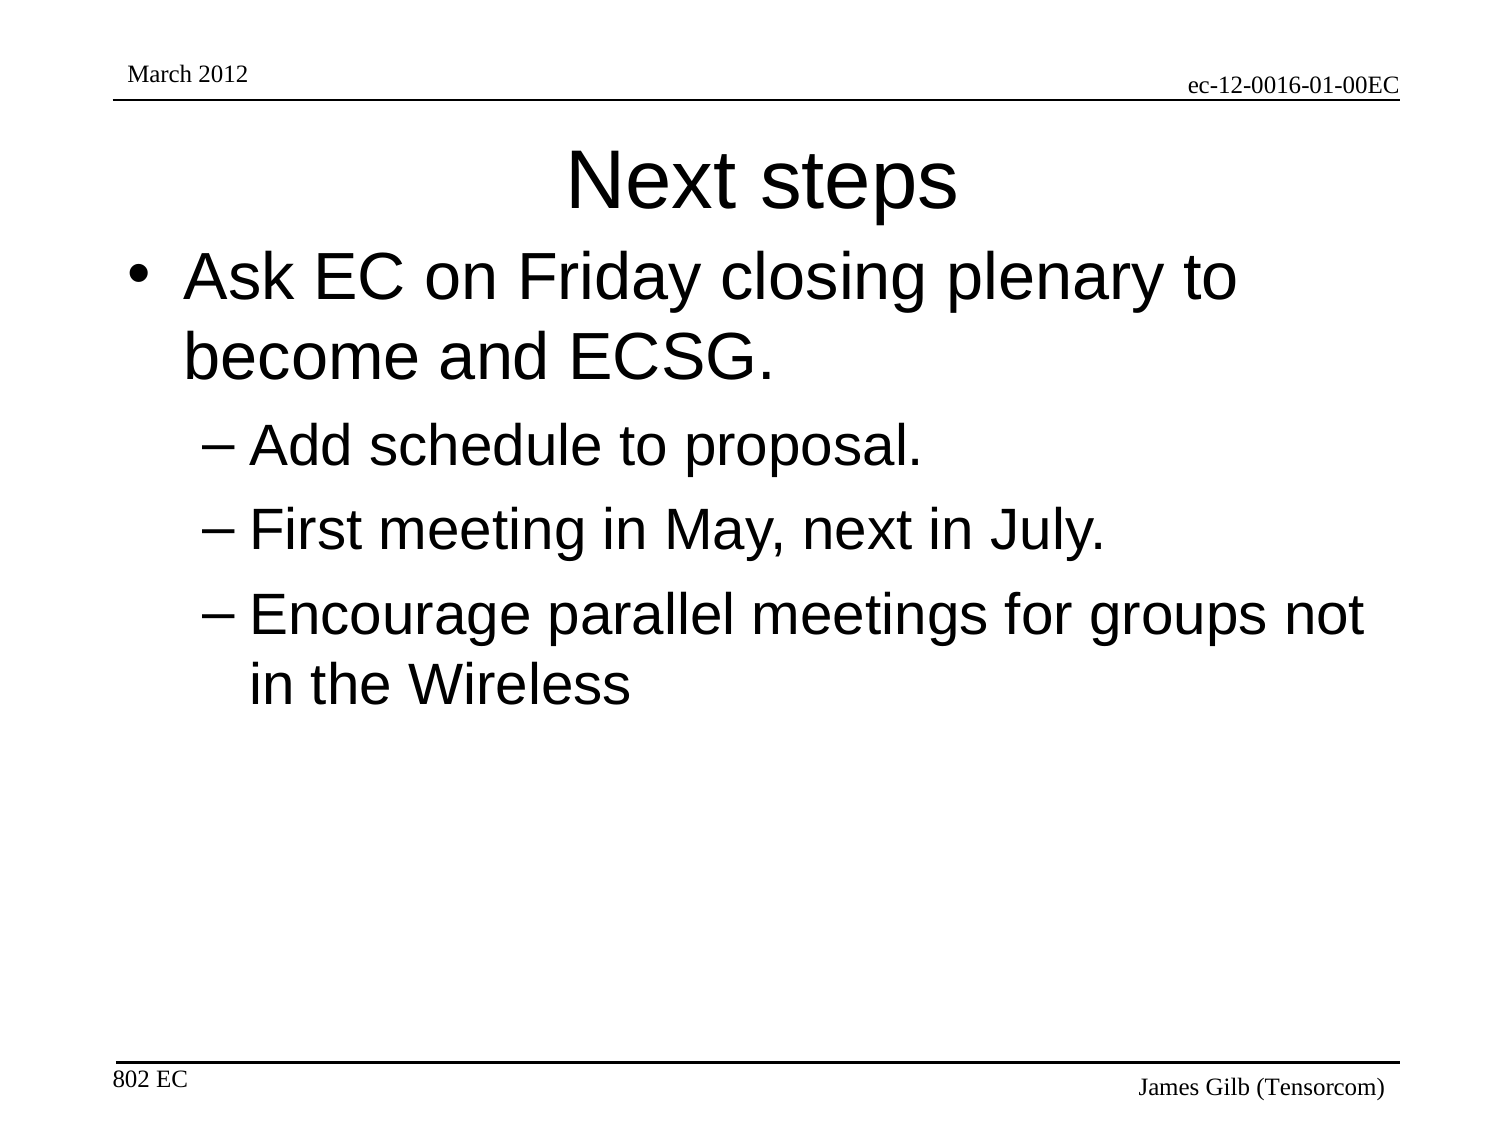

# Next steps
Ask EC on Friday closing plenary to become and ECSG.
Add schedule to proposal.
First meeting in May, next in July.
Encourage parallel meetings for groups not in the Wireless